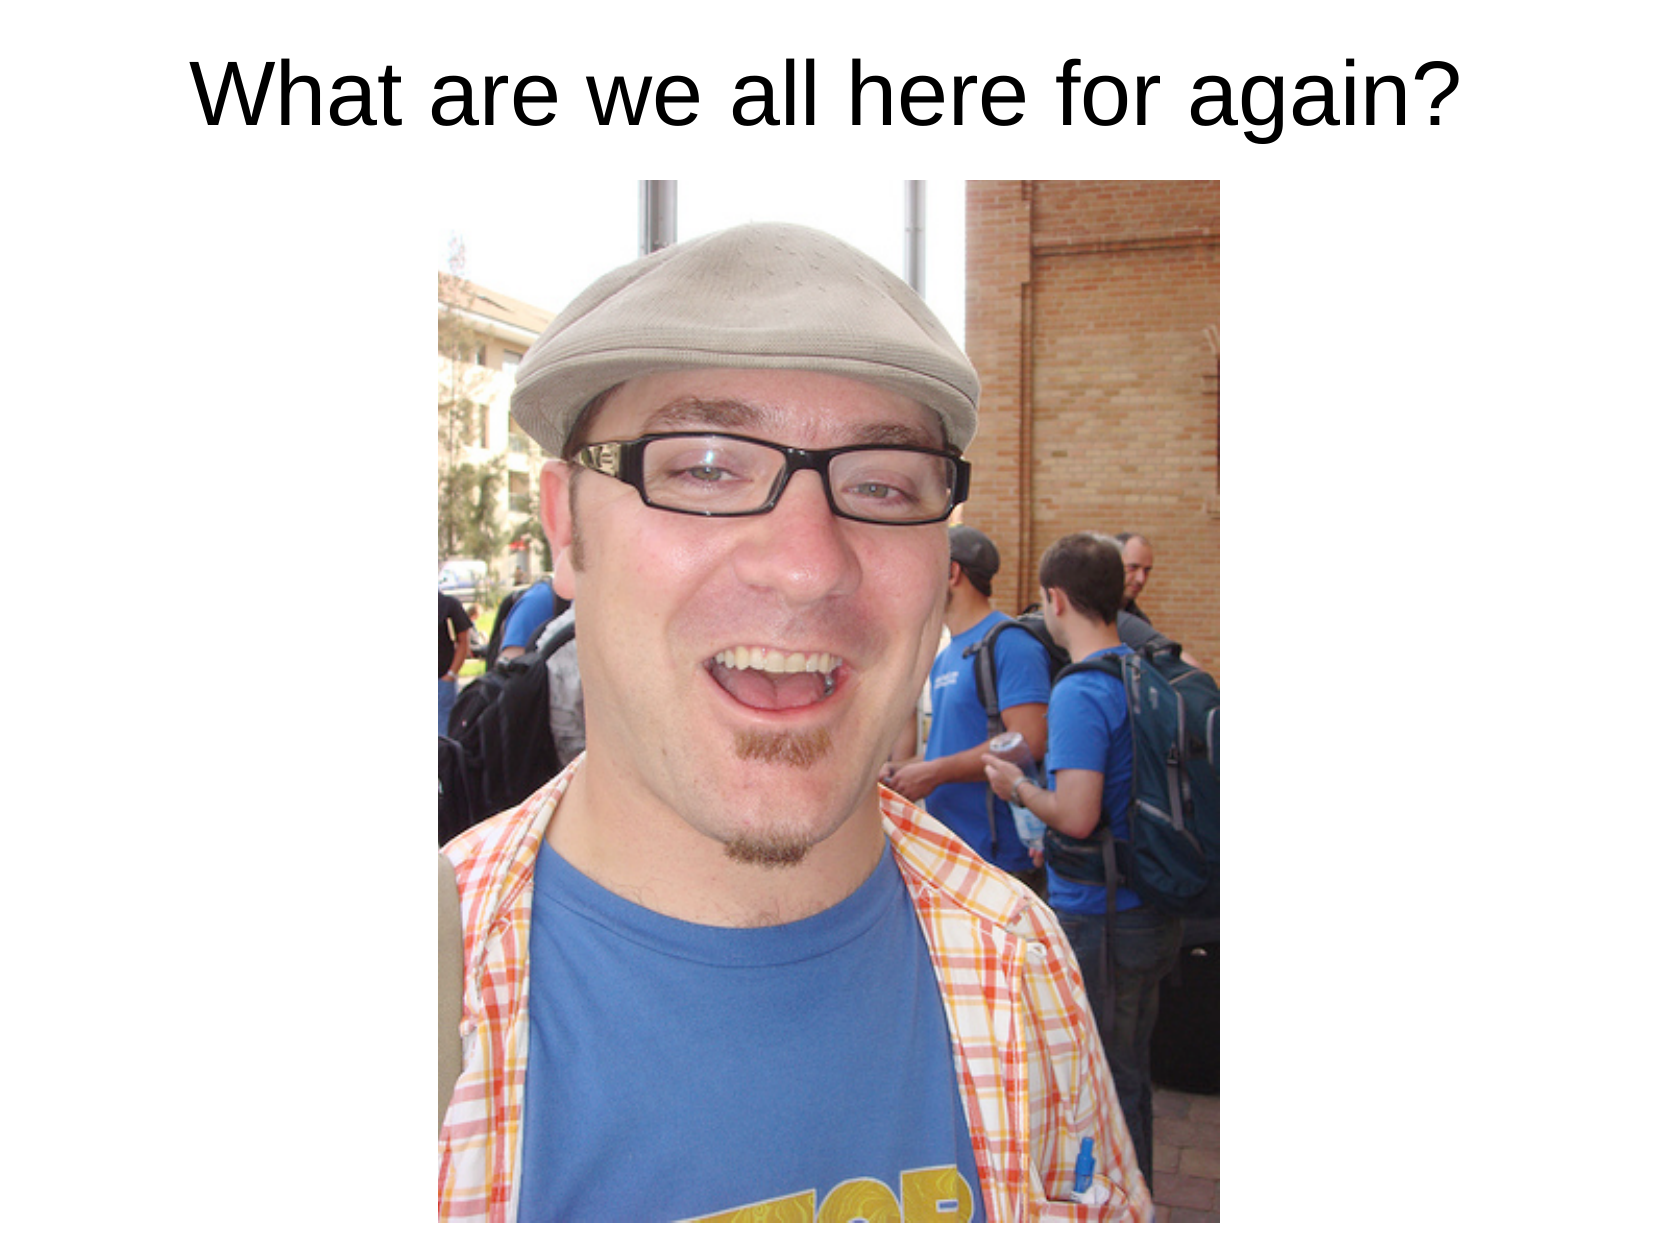

# What are we all here for again?